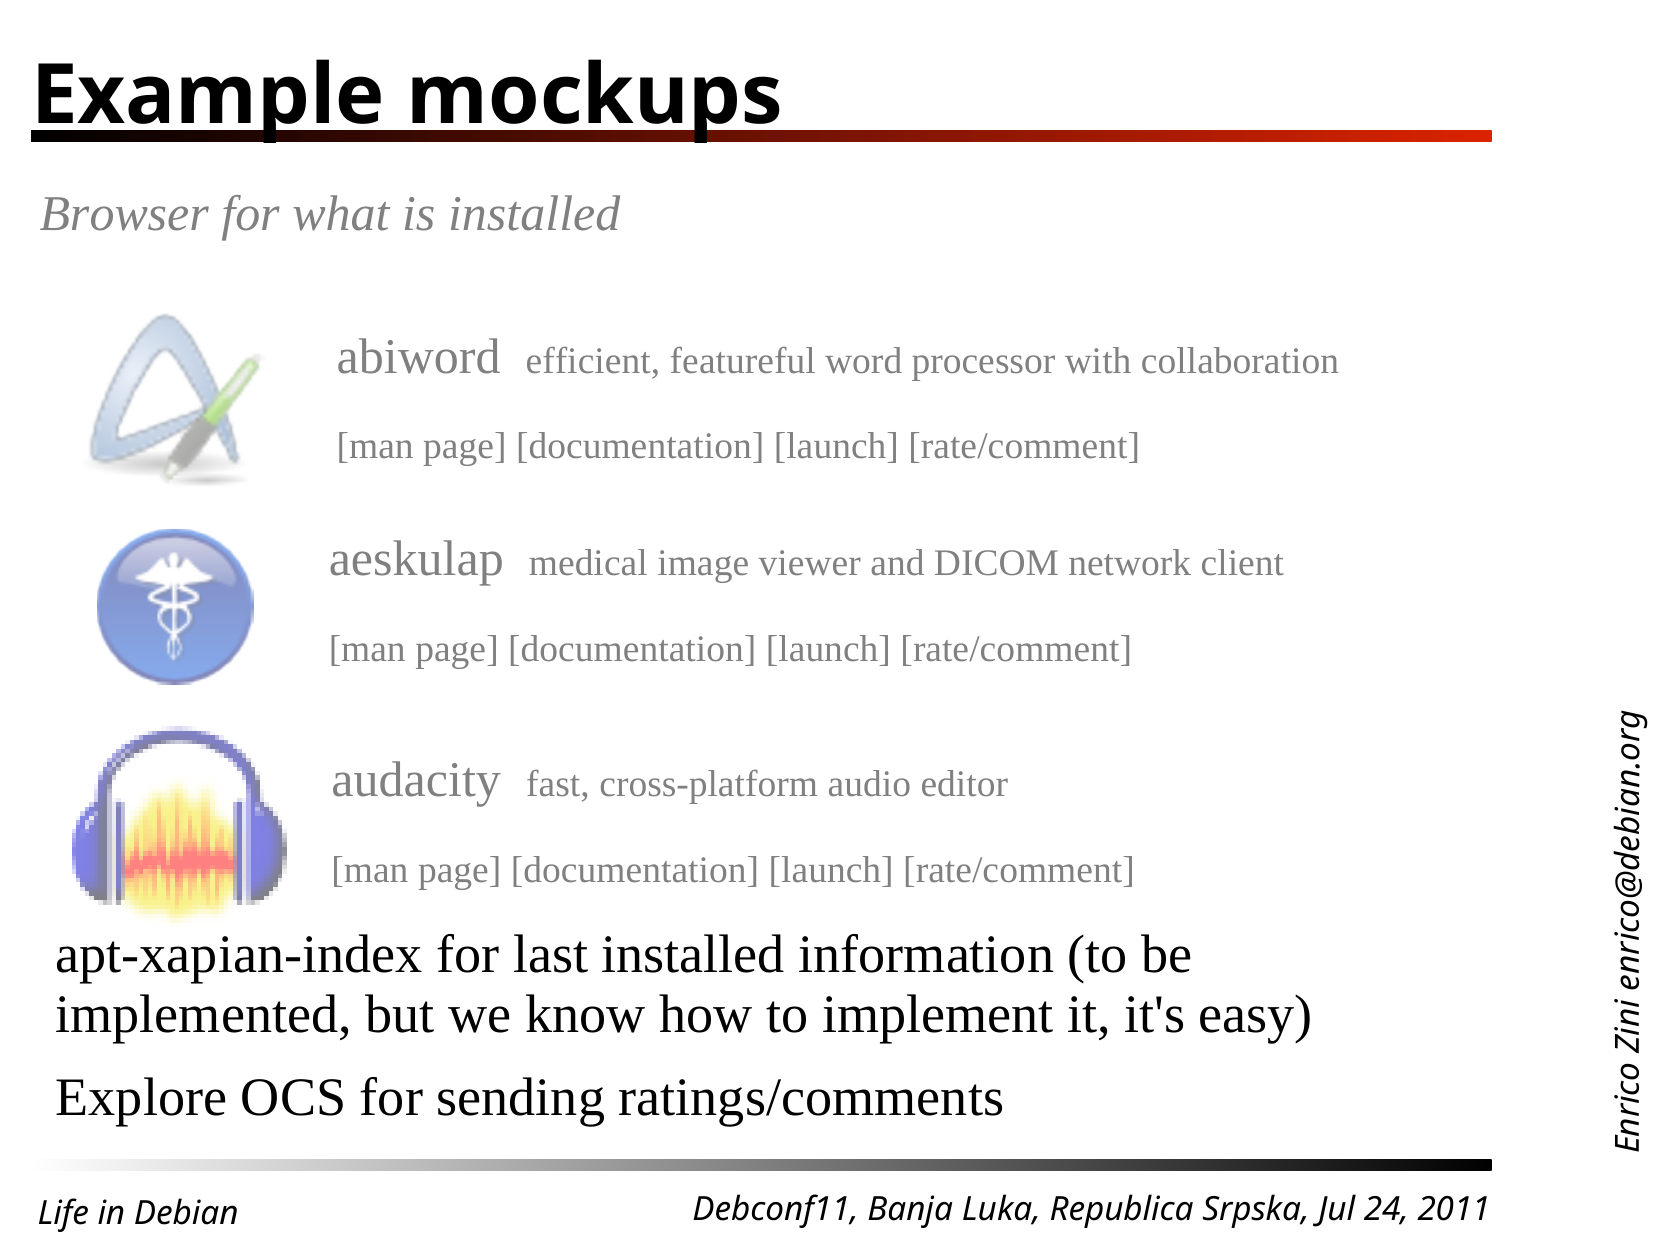

Example mockups
Browser for what is installed
abiword efficient, featureful word processor with collaboration
[man page] [documentation] [launch] [rate/comment]
aeskulap medical image viewer and DICOM network client
[man page] [documentation] [launch] [rate/comment]
audacity fast, cross-platform audio editor
[man page] [documentation] [launch] [rate/comment]
apt-xapian-index for last installed information (to be implemented, but we know how to implement it, it's easy)
Explore OCS for sending ratings/comments